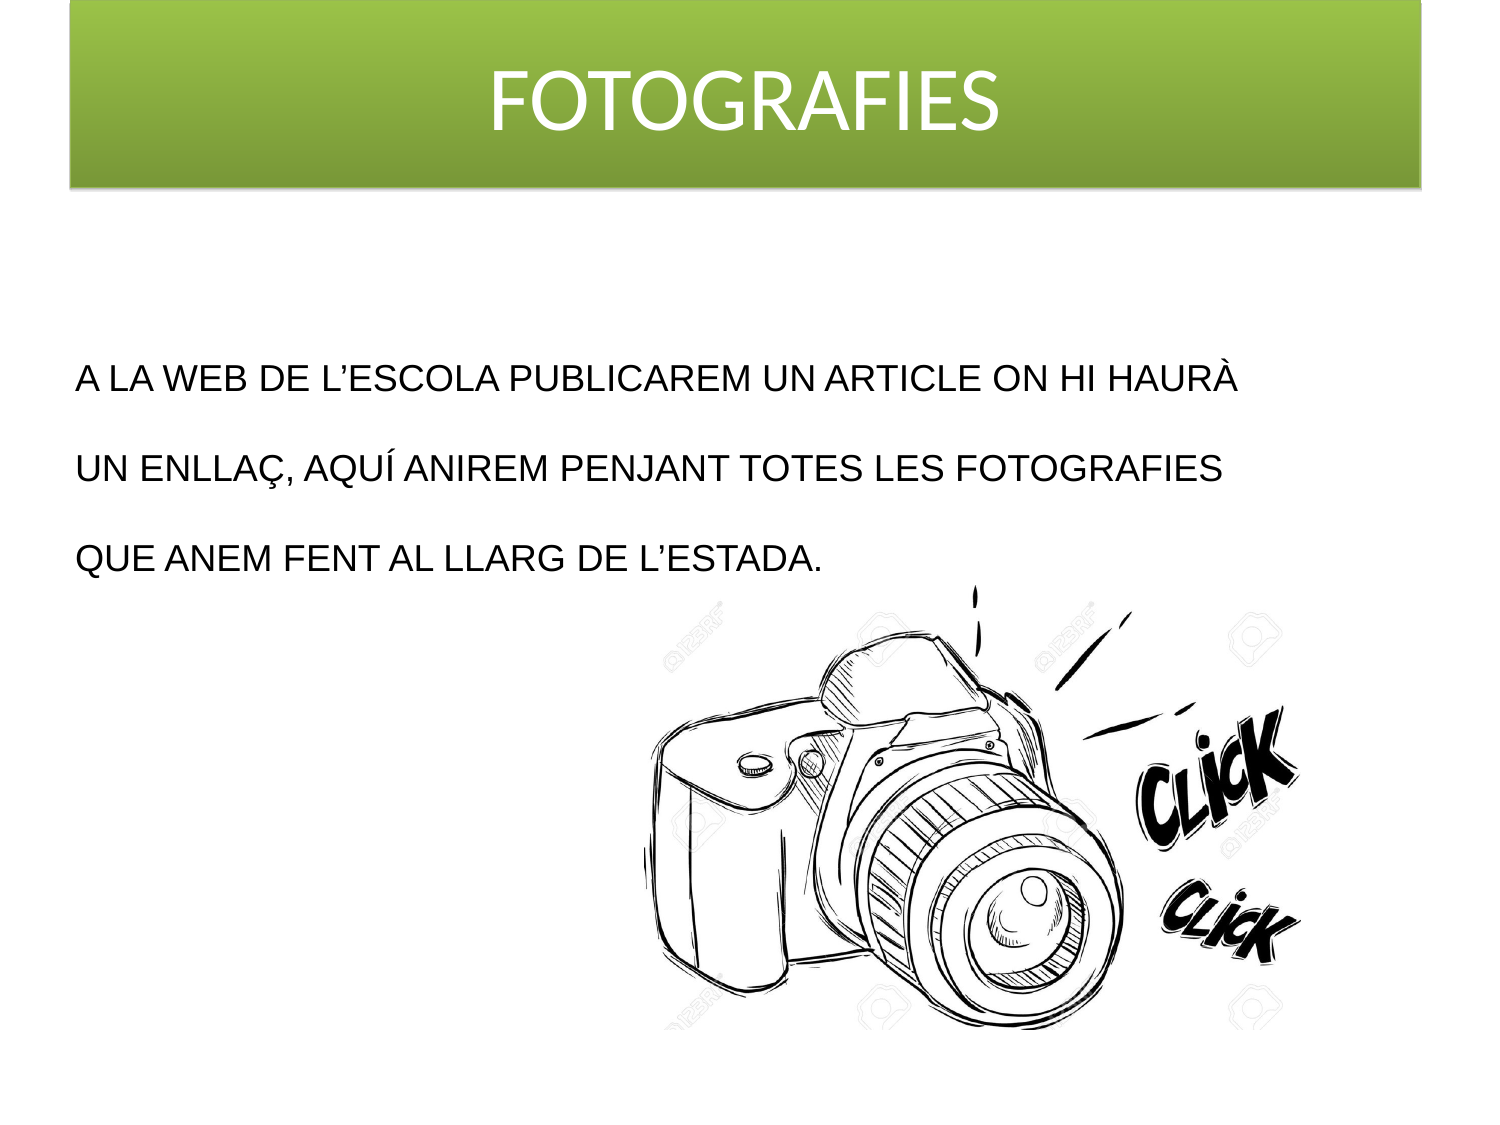

FOTOGRAFIES
# A LA WEB DE L’ESCOLA PUBLICAREM UN ARTICLE ON HI HAURÀ
UN ENLLAÇ, AQUÍ ANIREM PENJANT TOTES LES FOTOGRAFIES
QUE ANEM FENT AL LLARG DE L’ESTADA.